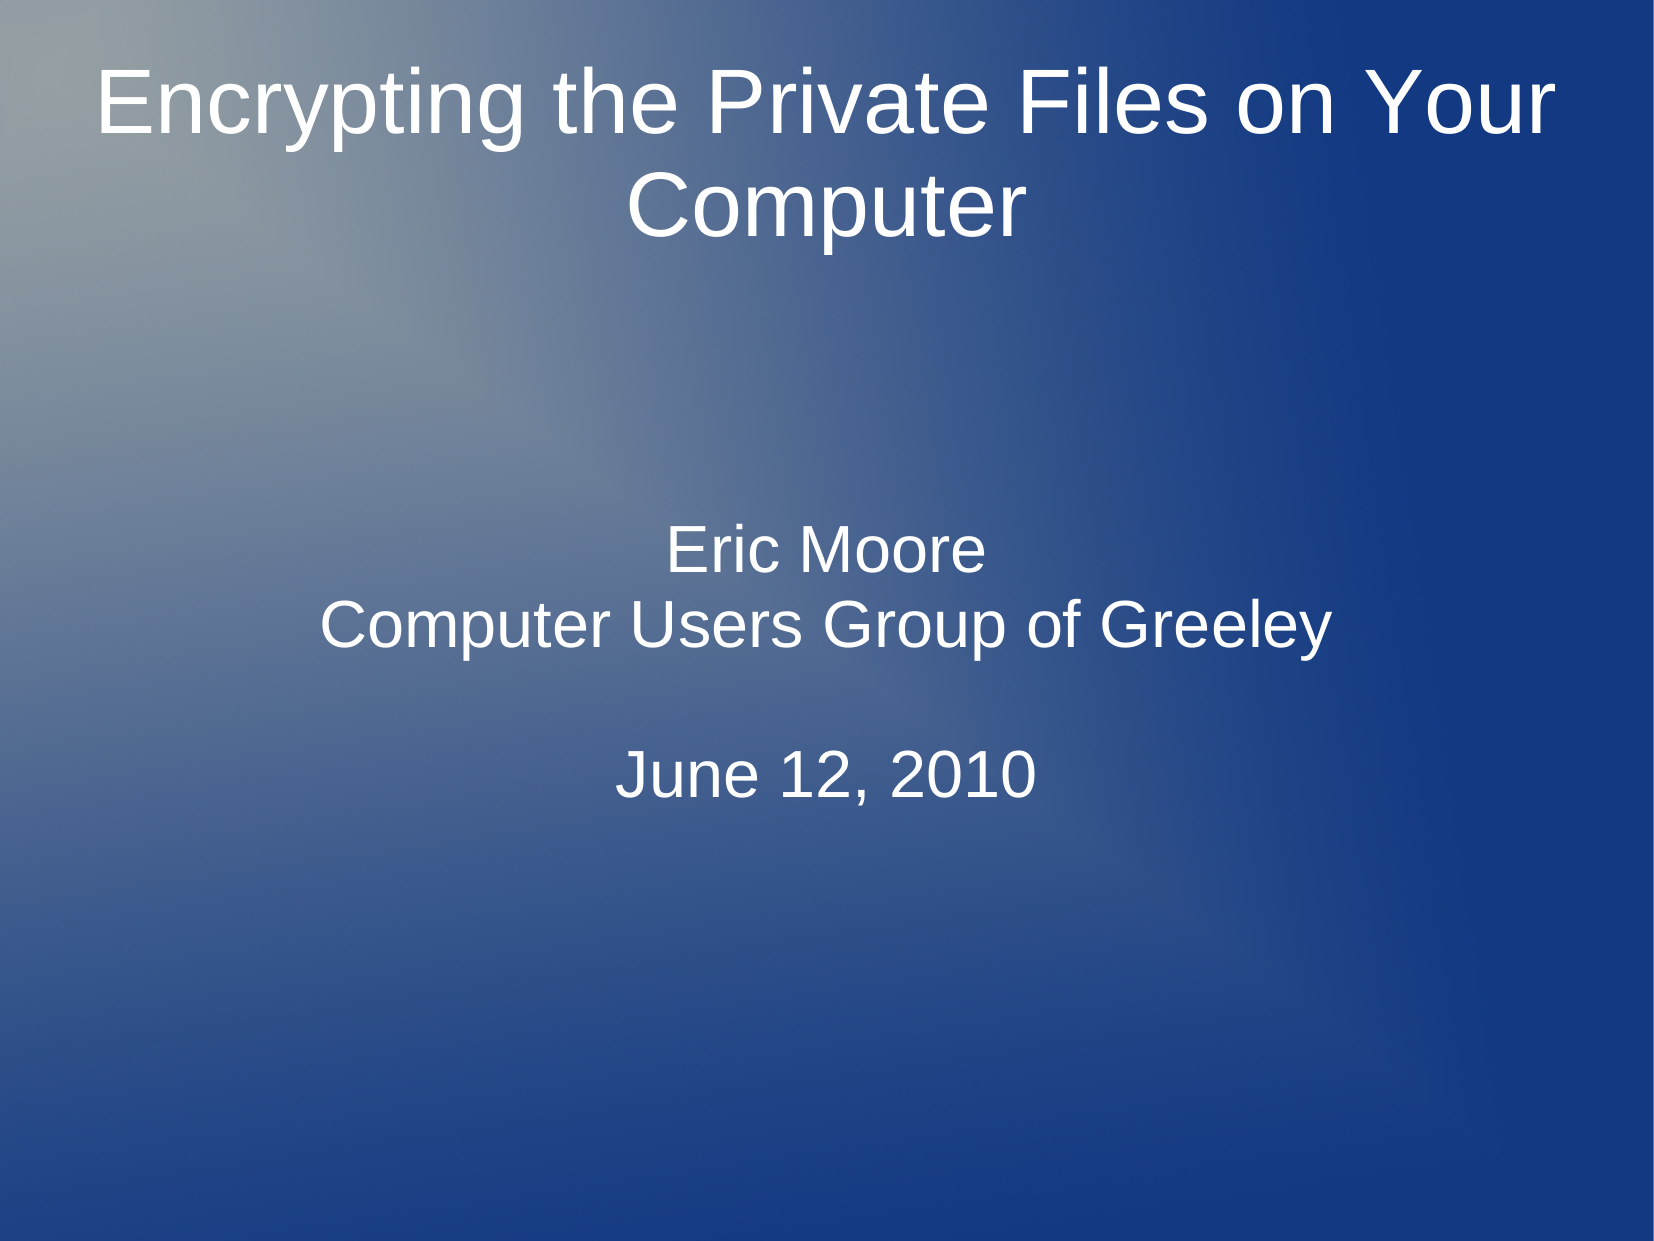

# Encrypting the Private Files on Your Computer
Eric Moore
Computer Users Group of Greeley
June 12, 2010